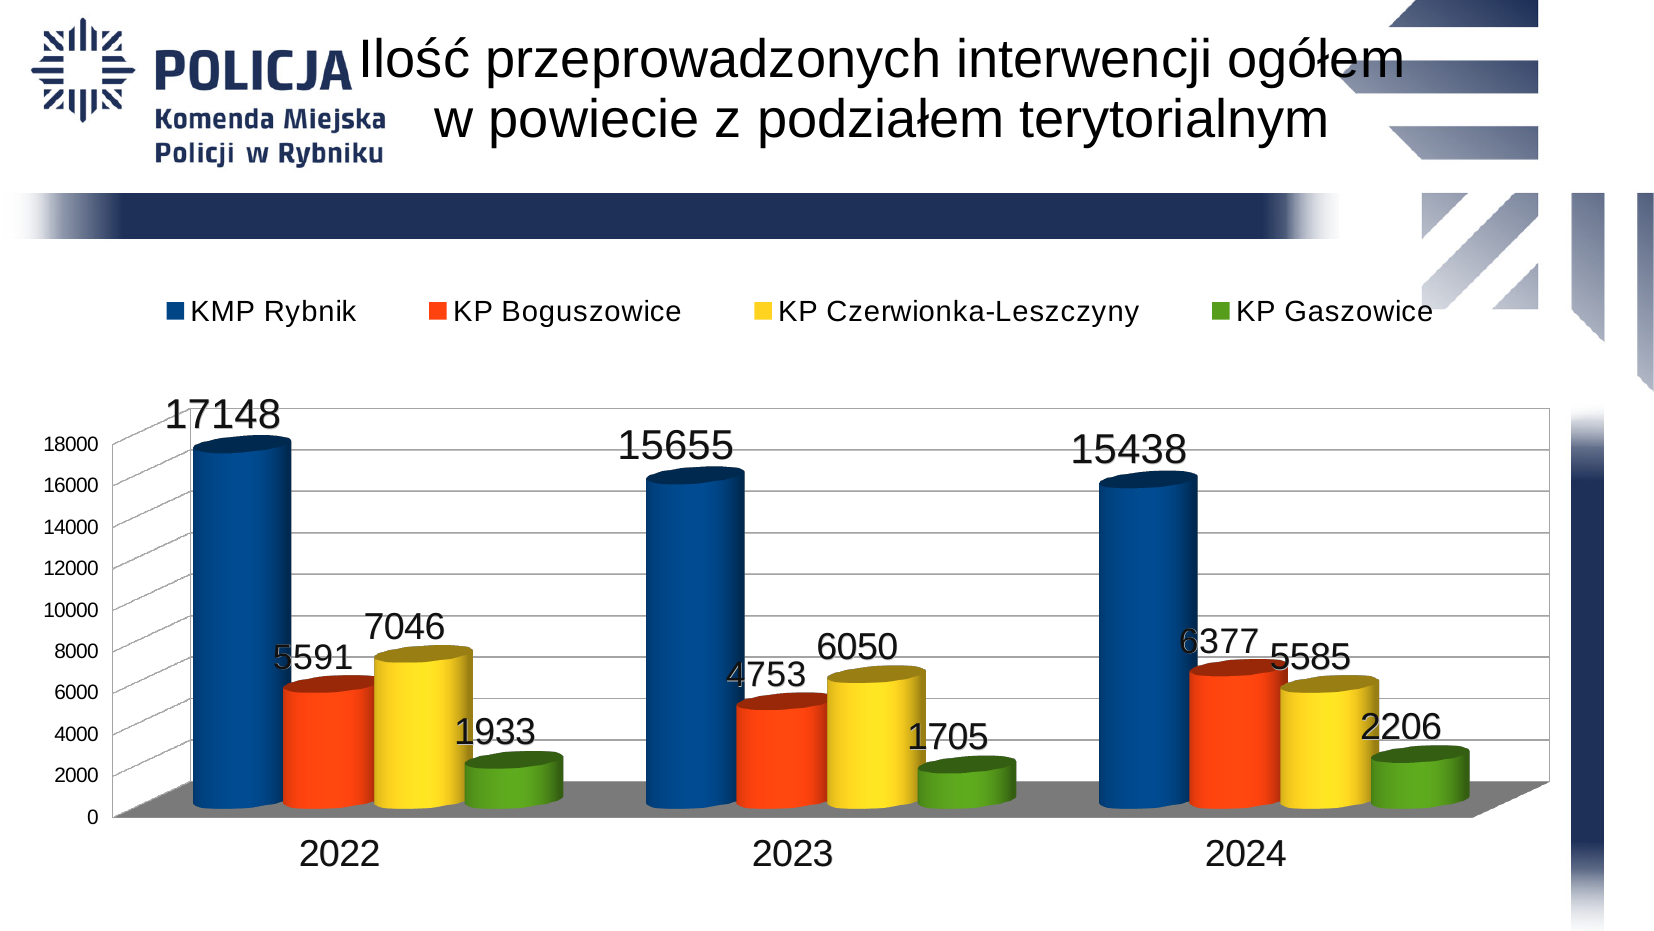

# Ilość przeprowadzonych interwencji ogółem w powiecie z podziałem terytorialnym
[unsupported chart]